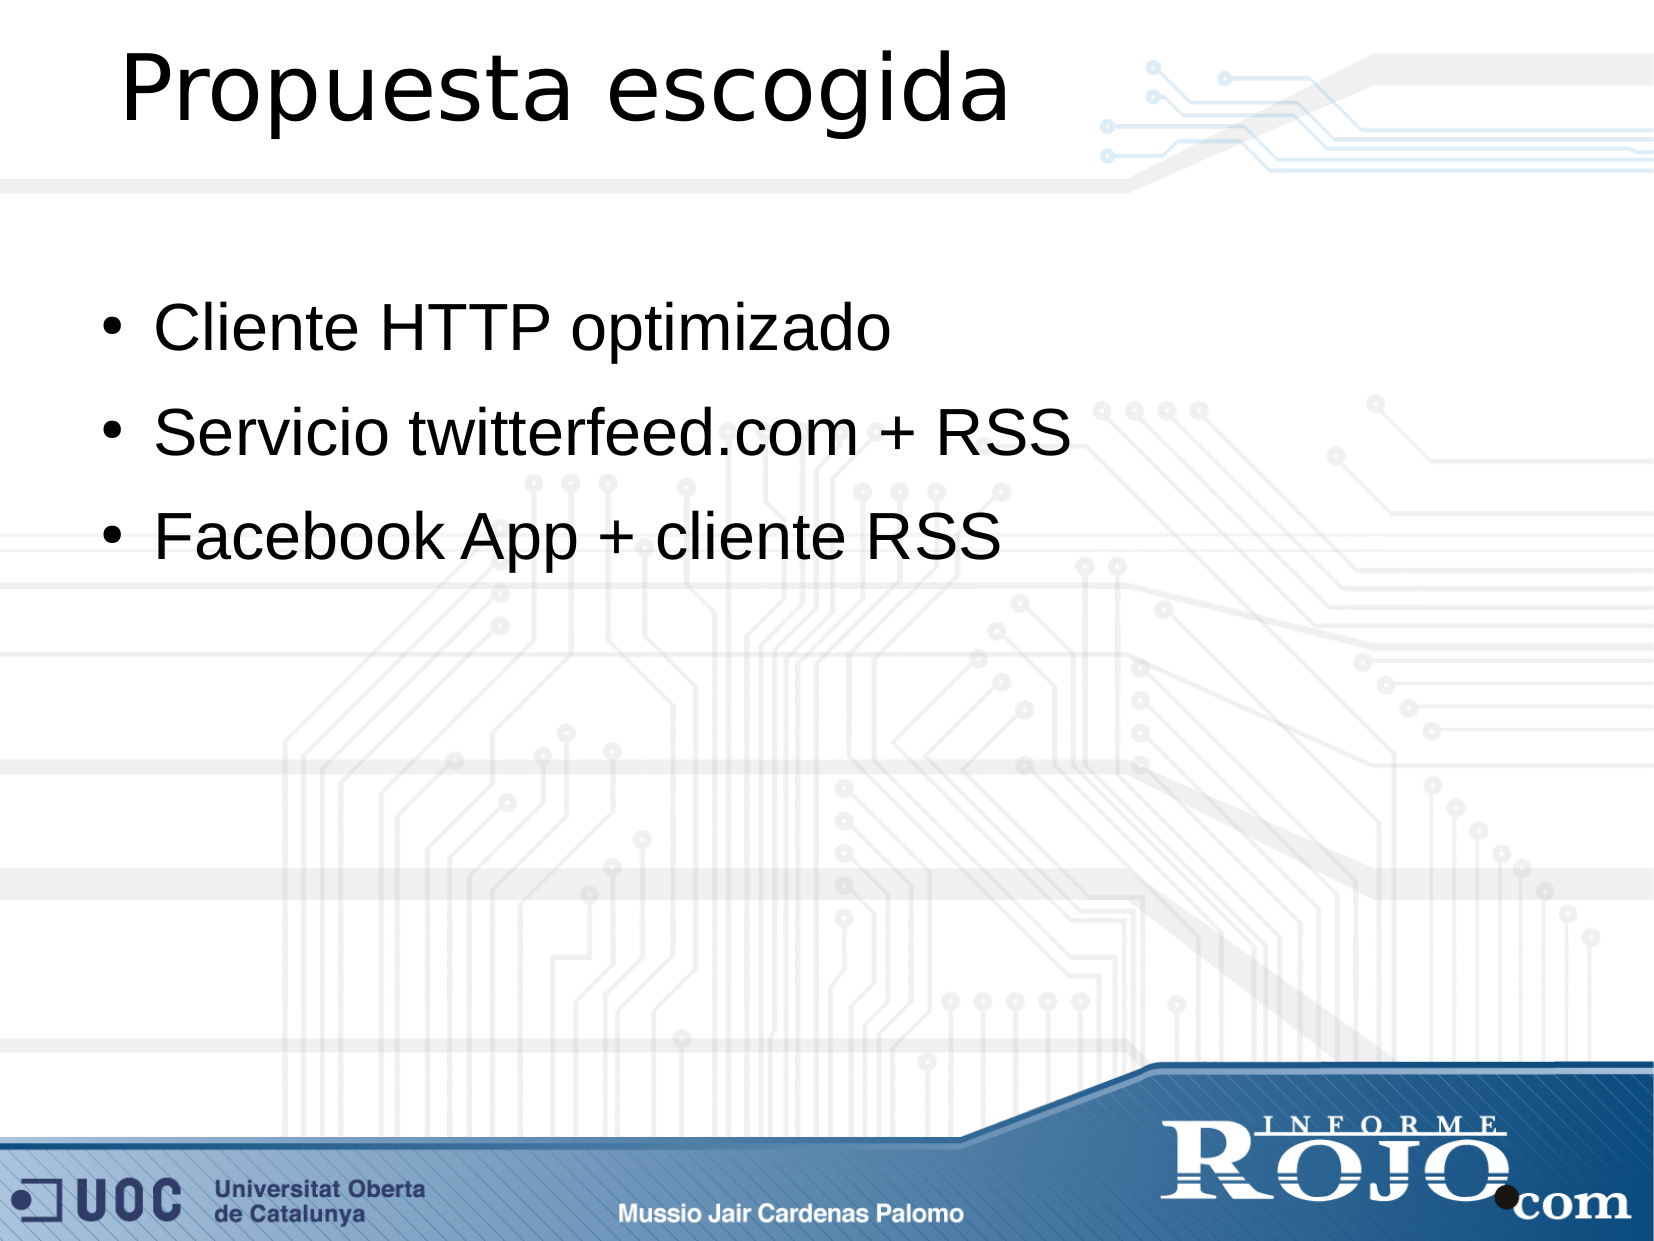

# Propuesta escogida
Cliente HTTP optimizado
Servicio twitterfeed.com + RSS
Facebook App + cliente RSS